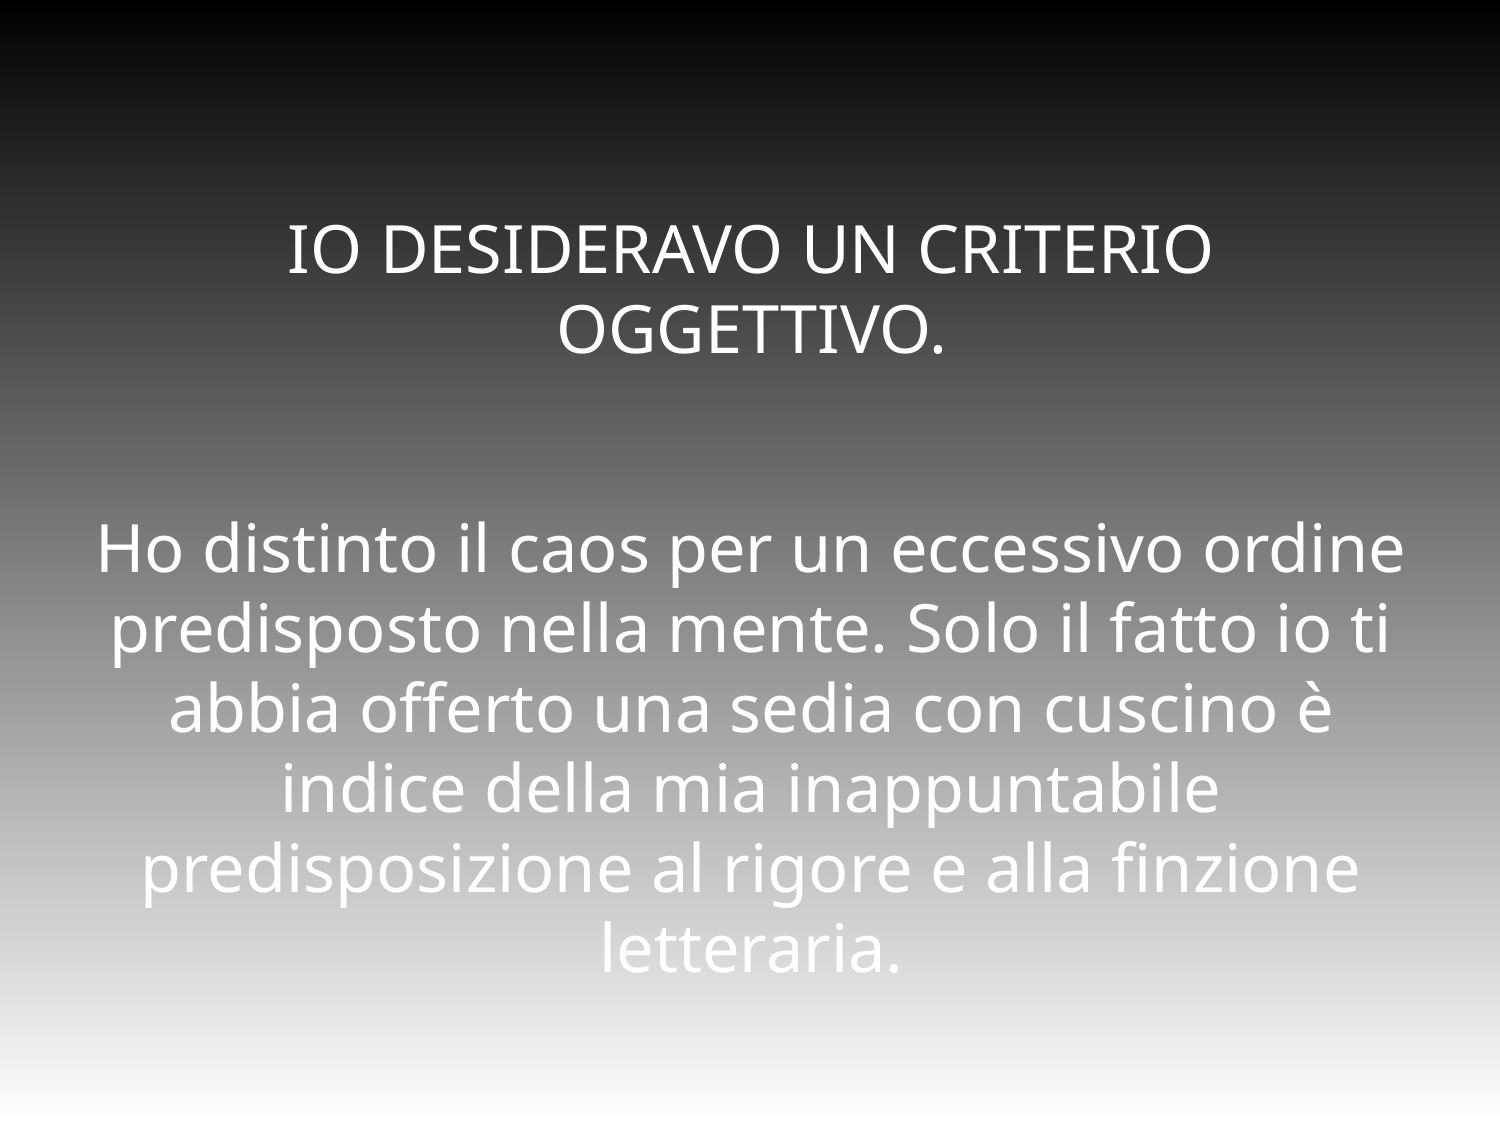

# IO DESIDERAVO UN CRITERIO OGGETTIVO.
Ho distinto il caos per un eccessivo ordine predisposto nella mente. Solo il fatto io ti abbia offerto una sedia con cuscino è indice della mia inappuntabile predisposizione al rigore e alla finzione letteraria.